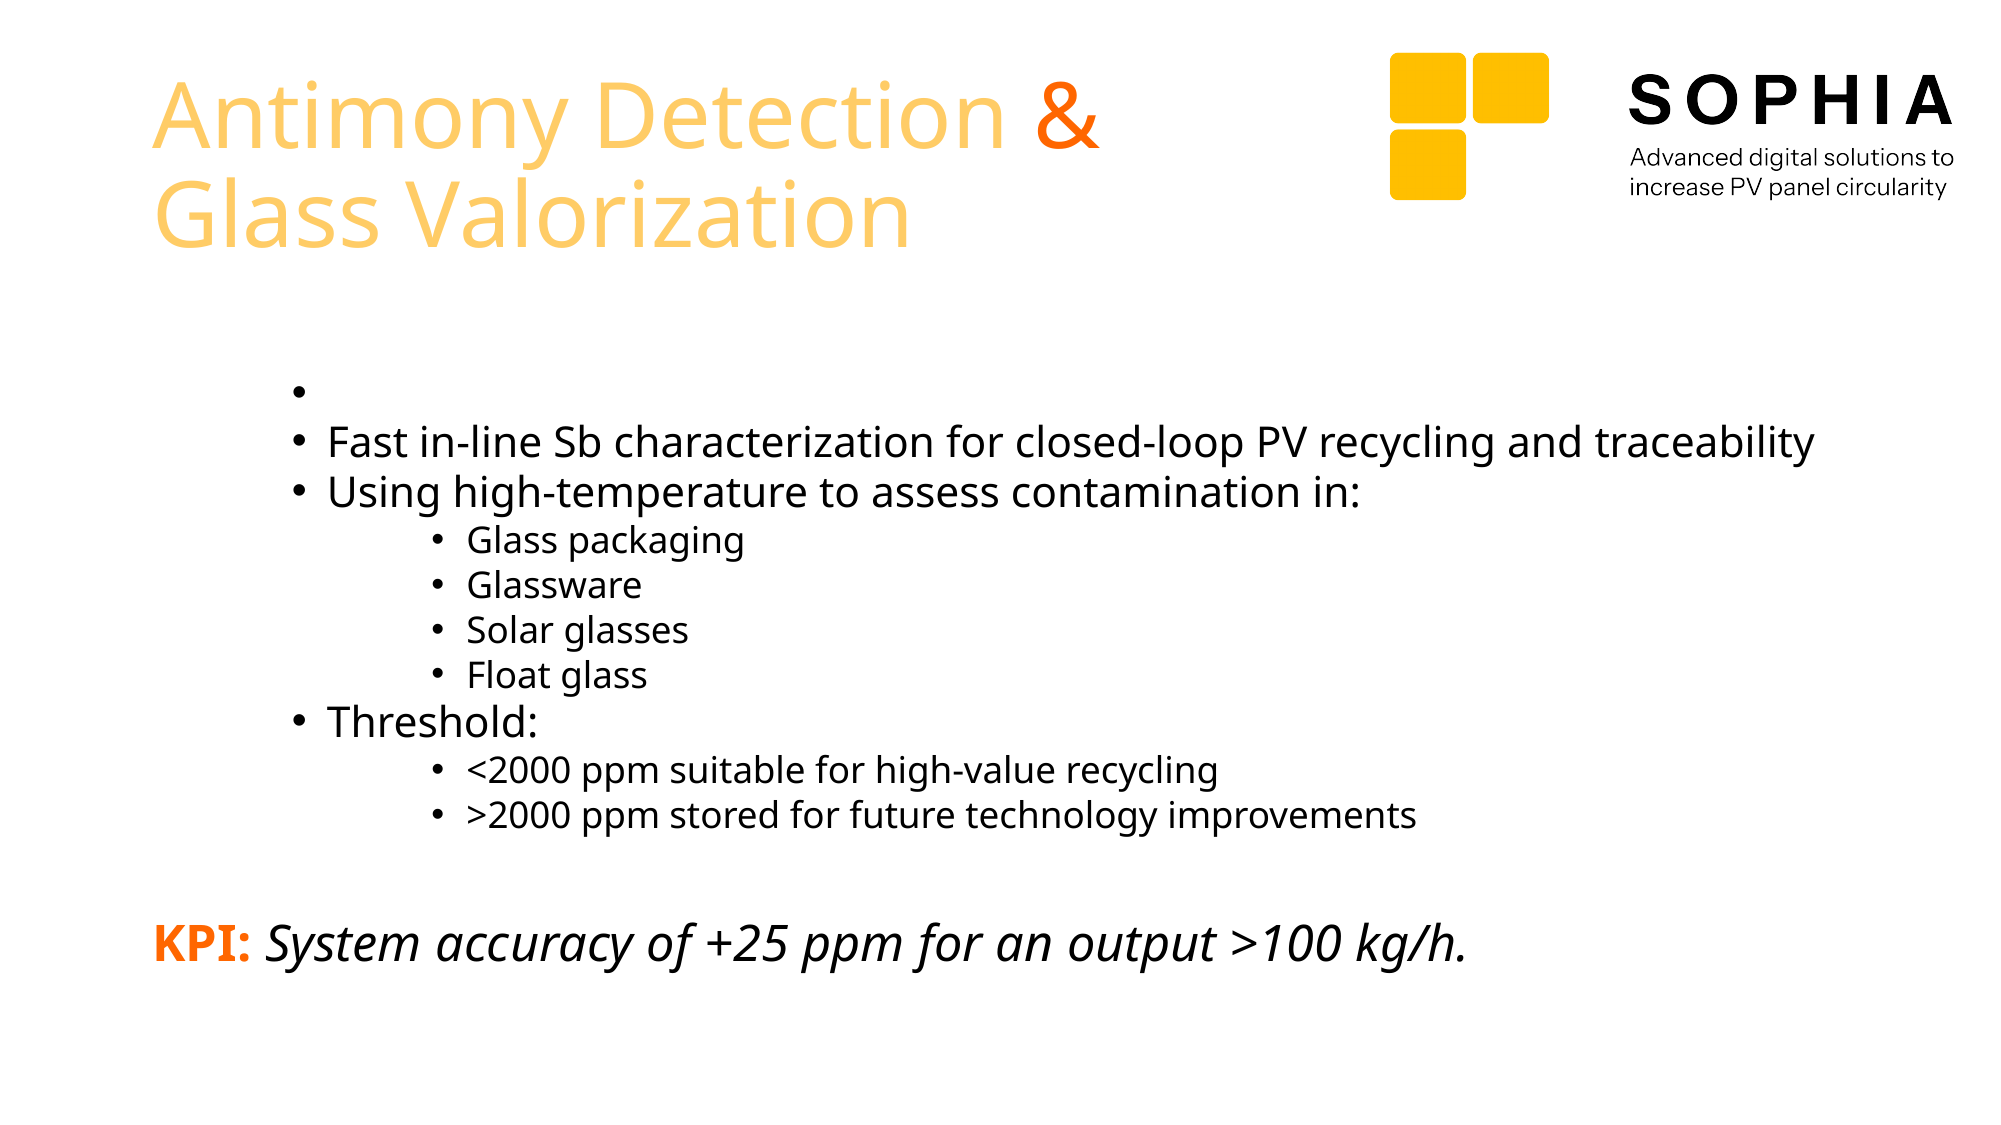

# Antimony Detection & Glass Valorization
Fast in-line Sb characterization for closed-loop PV recycling and traceability
Using high-temperature to assess contamination in:
Glass packaging
Glassware
Solar glasses
Float glass
Threshold:
<2000 ppm suitable for high-value recycling
>2000 ppm stored for future technology improvements
KPI: System accuracy of +25 ppm for an output >100 kg/h.